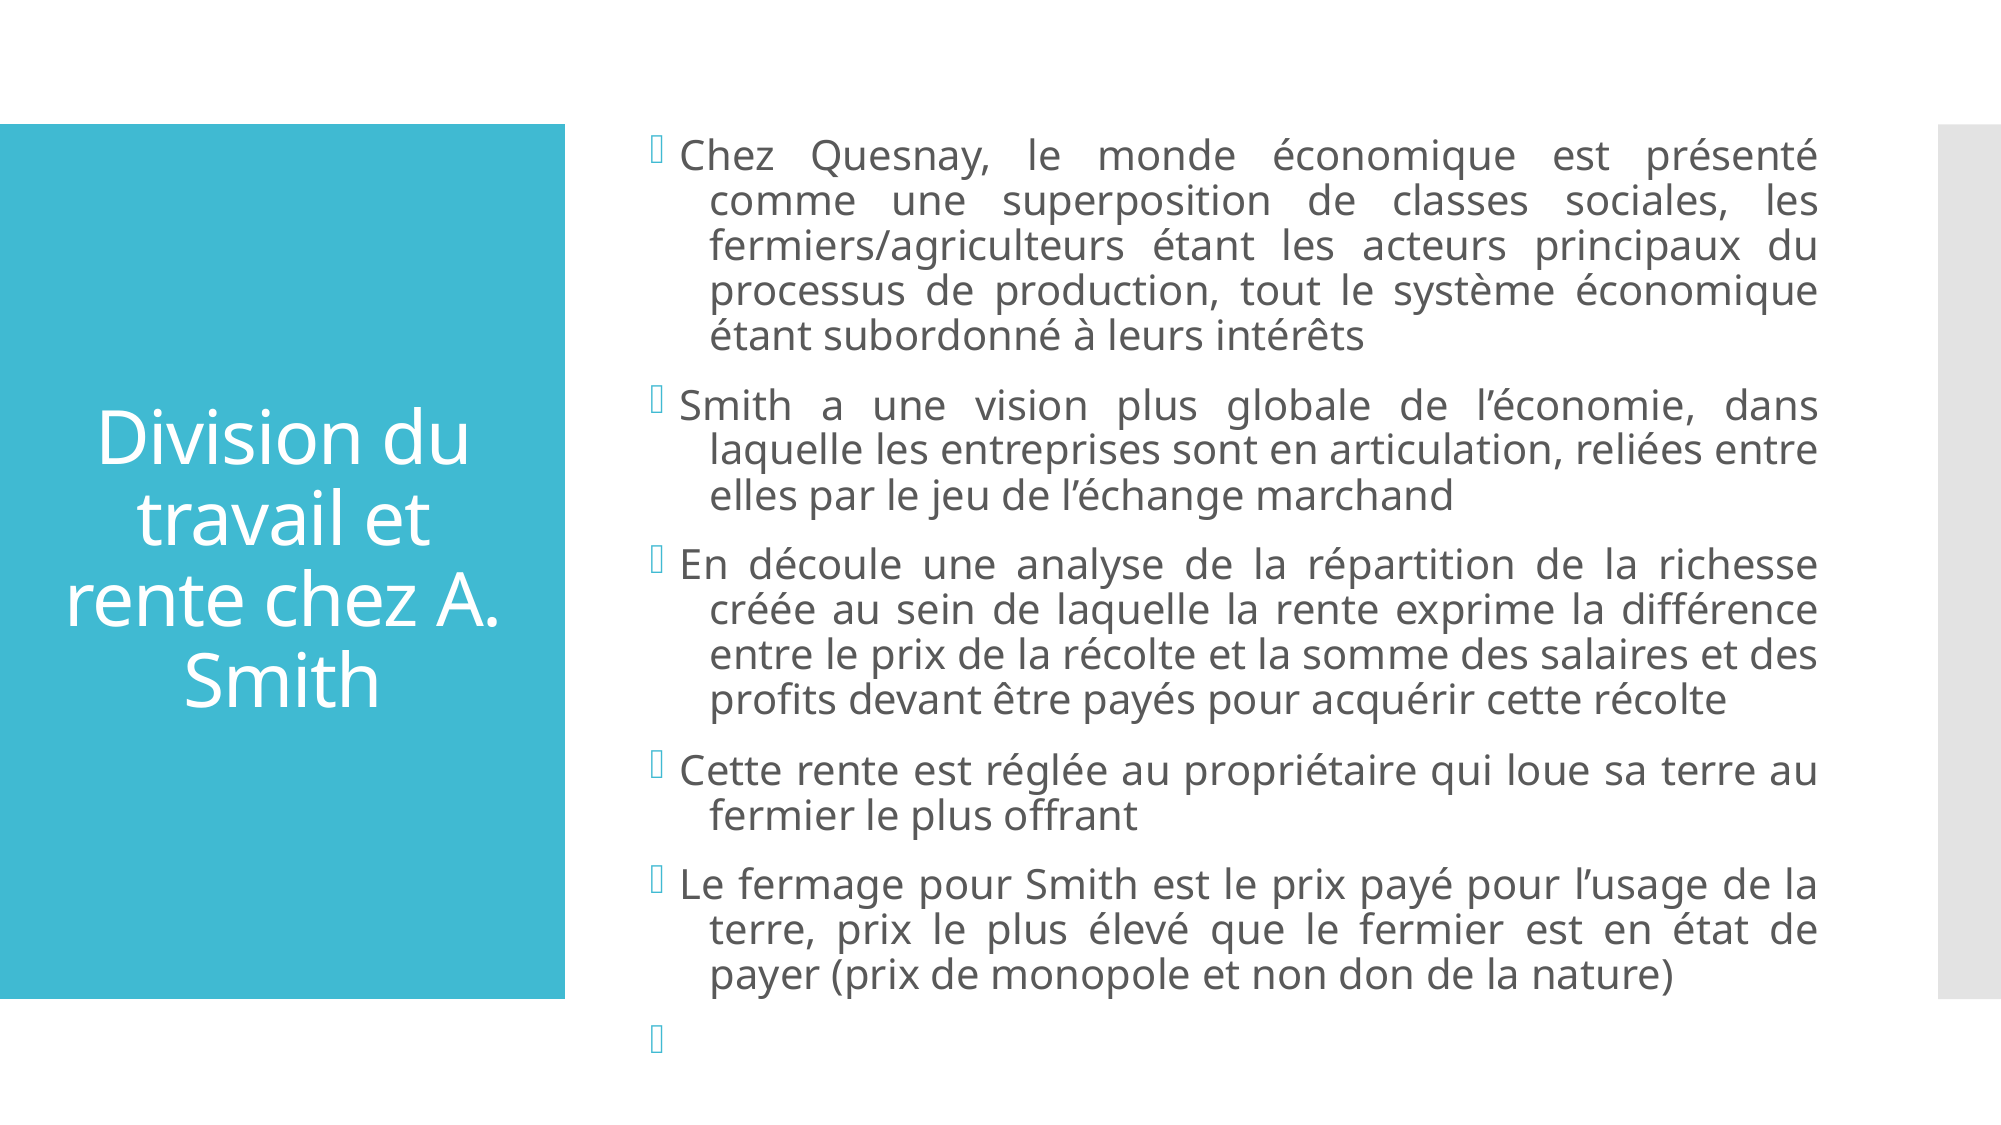

Chez Quesnay, le monde économique est présenté comme une superposition de classes sociales, les fermiers/agriculteurs étant les acteurs principaux du processus de production, tout le système économique étant subordonné à leurs intérêts
Smith a une vision plus globale de l’économie, dans laquelle les entreprises sont en articulation, reliées entre elles par le jeu de l’échange marchand
En découle une analyse de la répartition de la richesse créée au sein de laquelle la rente exprime la différence entre le prix de la récolte et la somme des salaires et des profits devant être payés pour acquérir cette récolte
Cette rente est réglée au propriétaire qui loue sa terre au fermier le plus offrant
Le fermage pour Smith est le prix payé pour l’usage de la terre, prix le plus élevé que le fermier est en état de payer (prix de monopole et non don de la nature)
# Division du travail et rente chez A. Smith